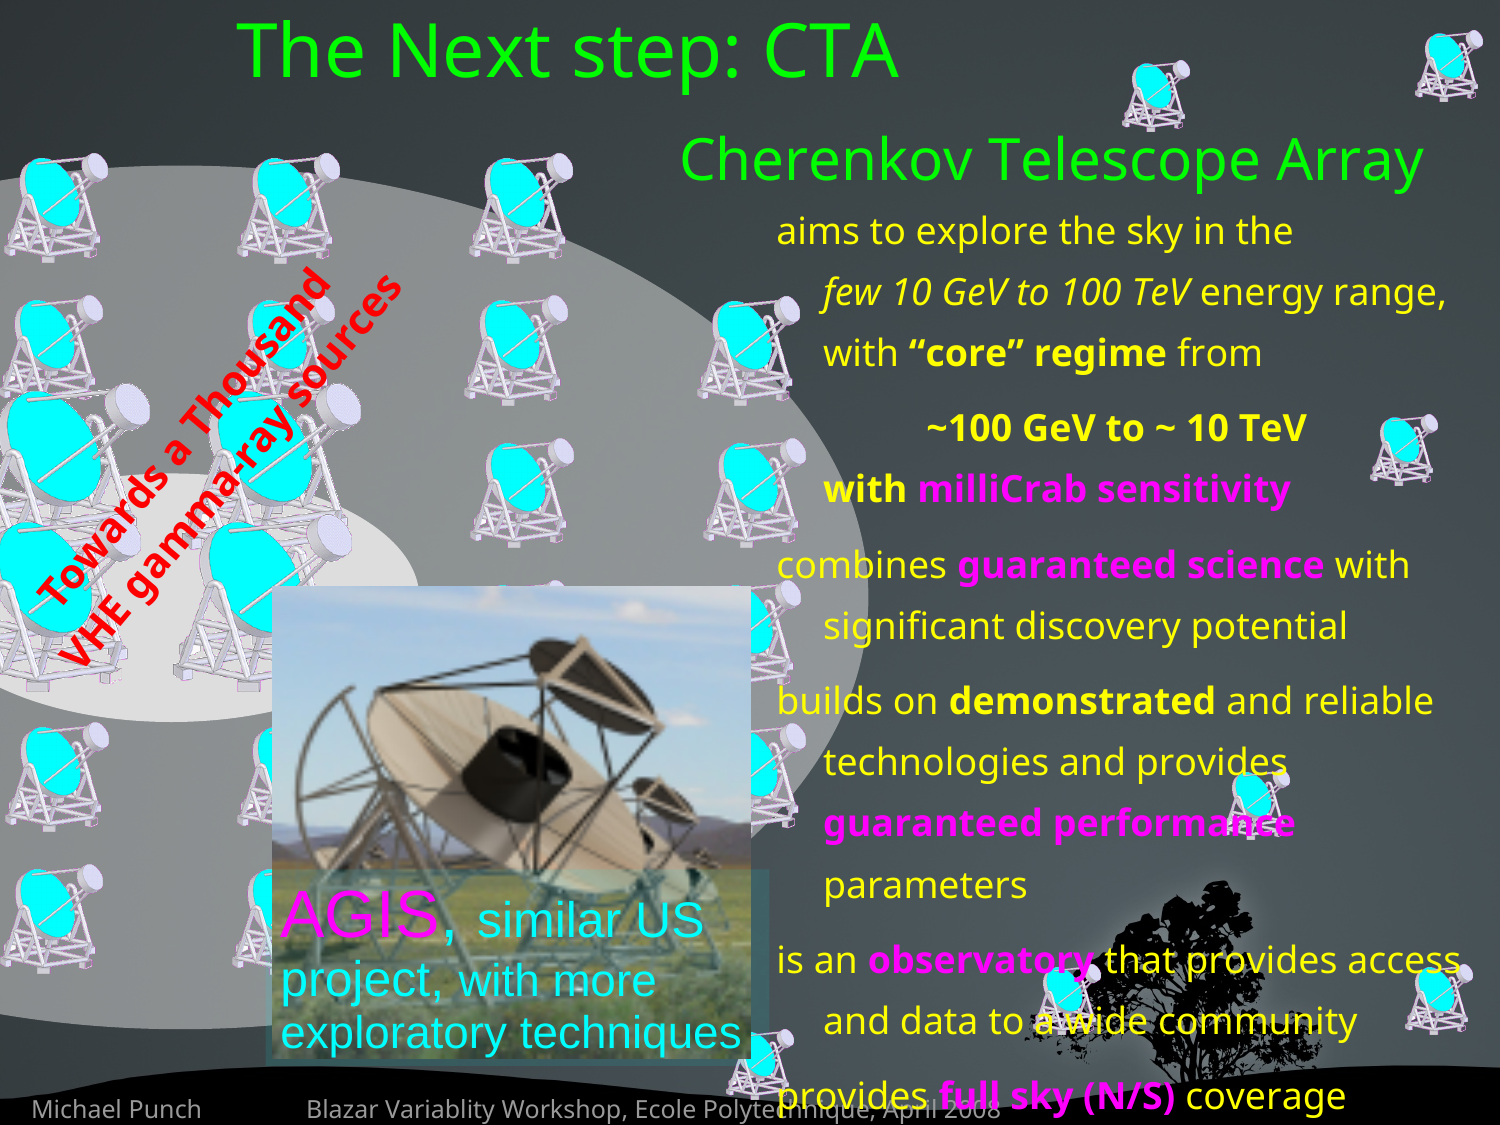

# The Next step: CTA Cherenkov Telescope Array
aims to explore the sky in the
few 10 GeV to 100 TeV energy range, with “core” regime from
		~100 GeV to ~ 10 TeV
with milliCrab sensitivity
combines guaranteed science with significant discovery potential
builds on demonstrated and reliable technologies and provides guaranteed performance parameters
is an observatory that provides access and data to a wide community
provides full sky (N/S) coverage
Towards a Thousand
VHE gamma-ray sources
AGIS, similar US
project, with more
exploratory techniques